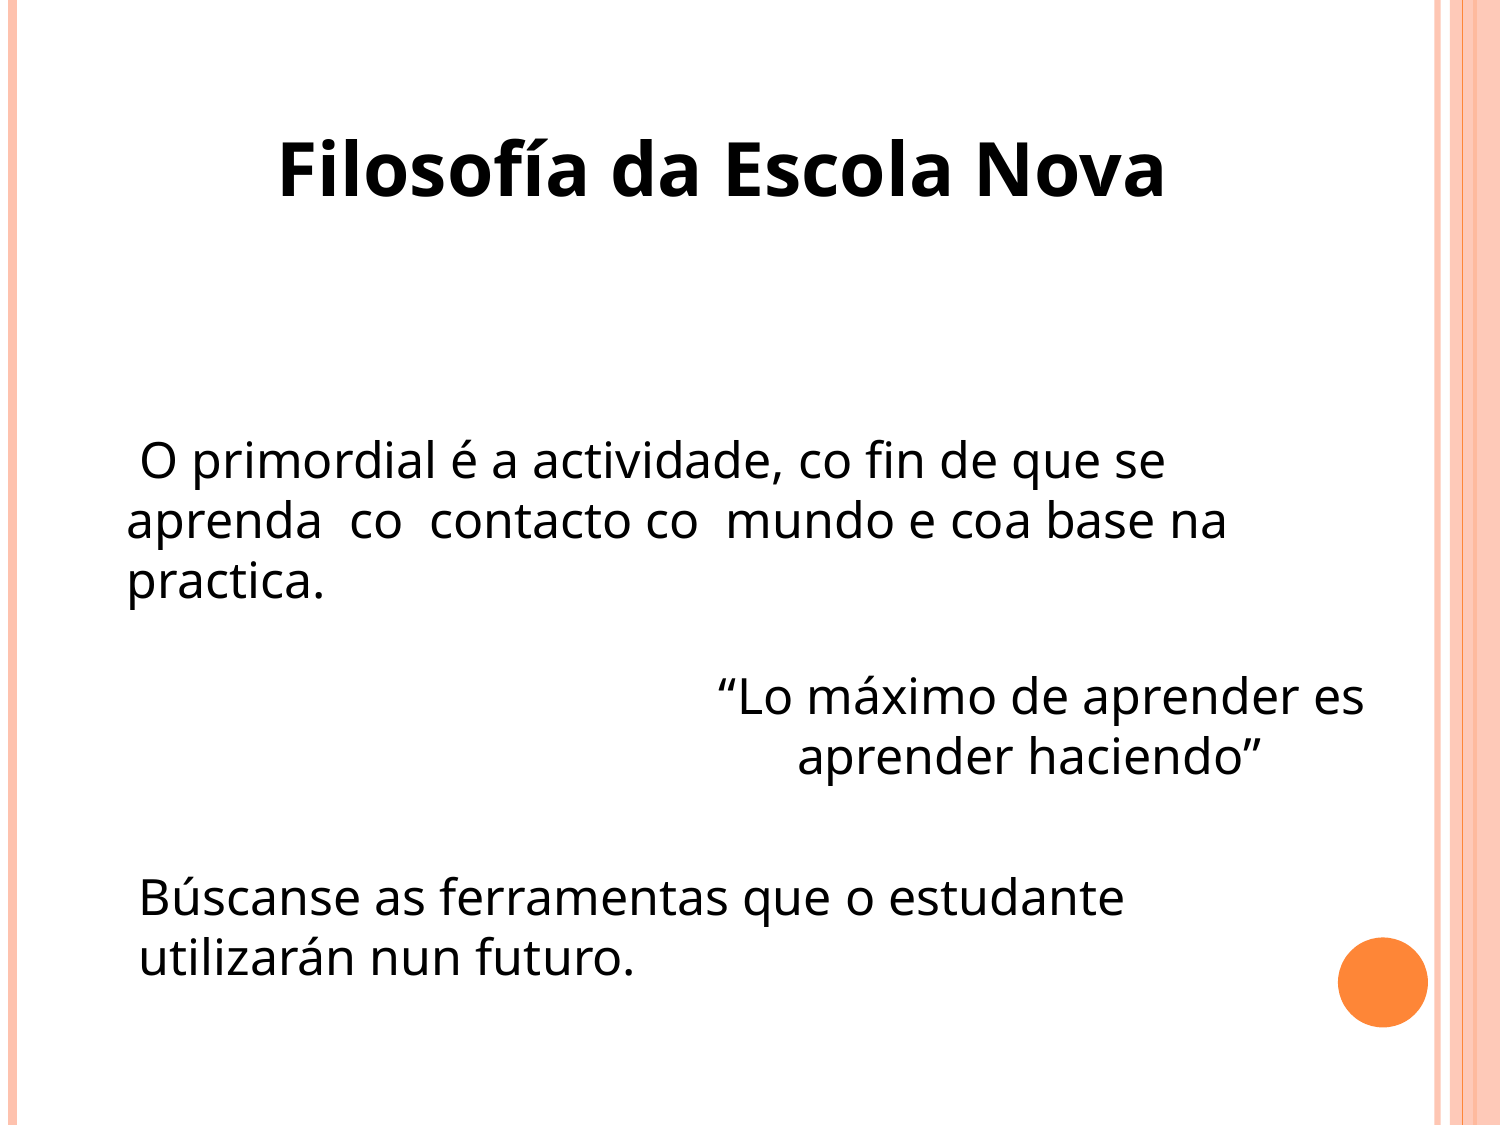

Filosofía da Escola Nova
 O primordial é a actividade, co fin de que se aprenda co contacto co mundo e coa base na practica.
“Lo máximo de aprender es aprender haciendo”
Búscanse as ferramentas que o estudante utilizarán nun futuro.